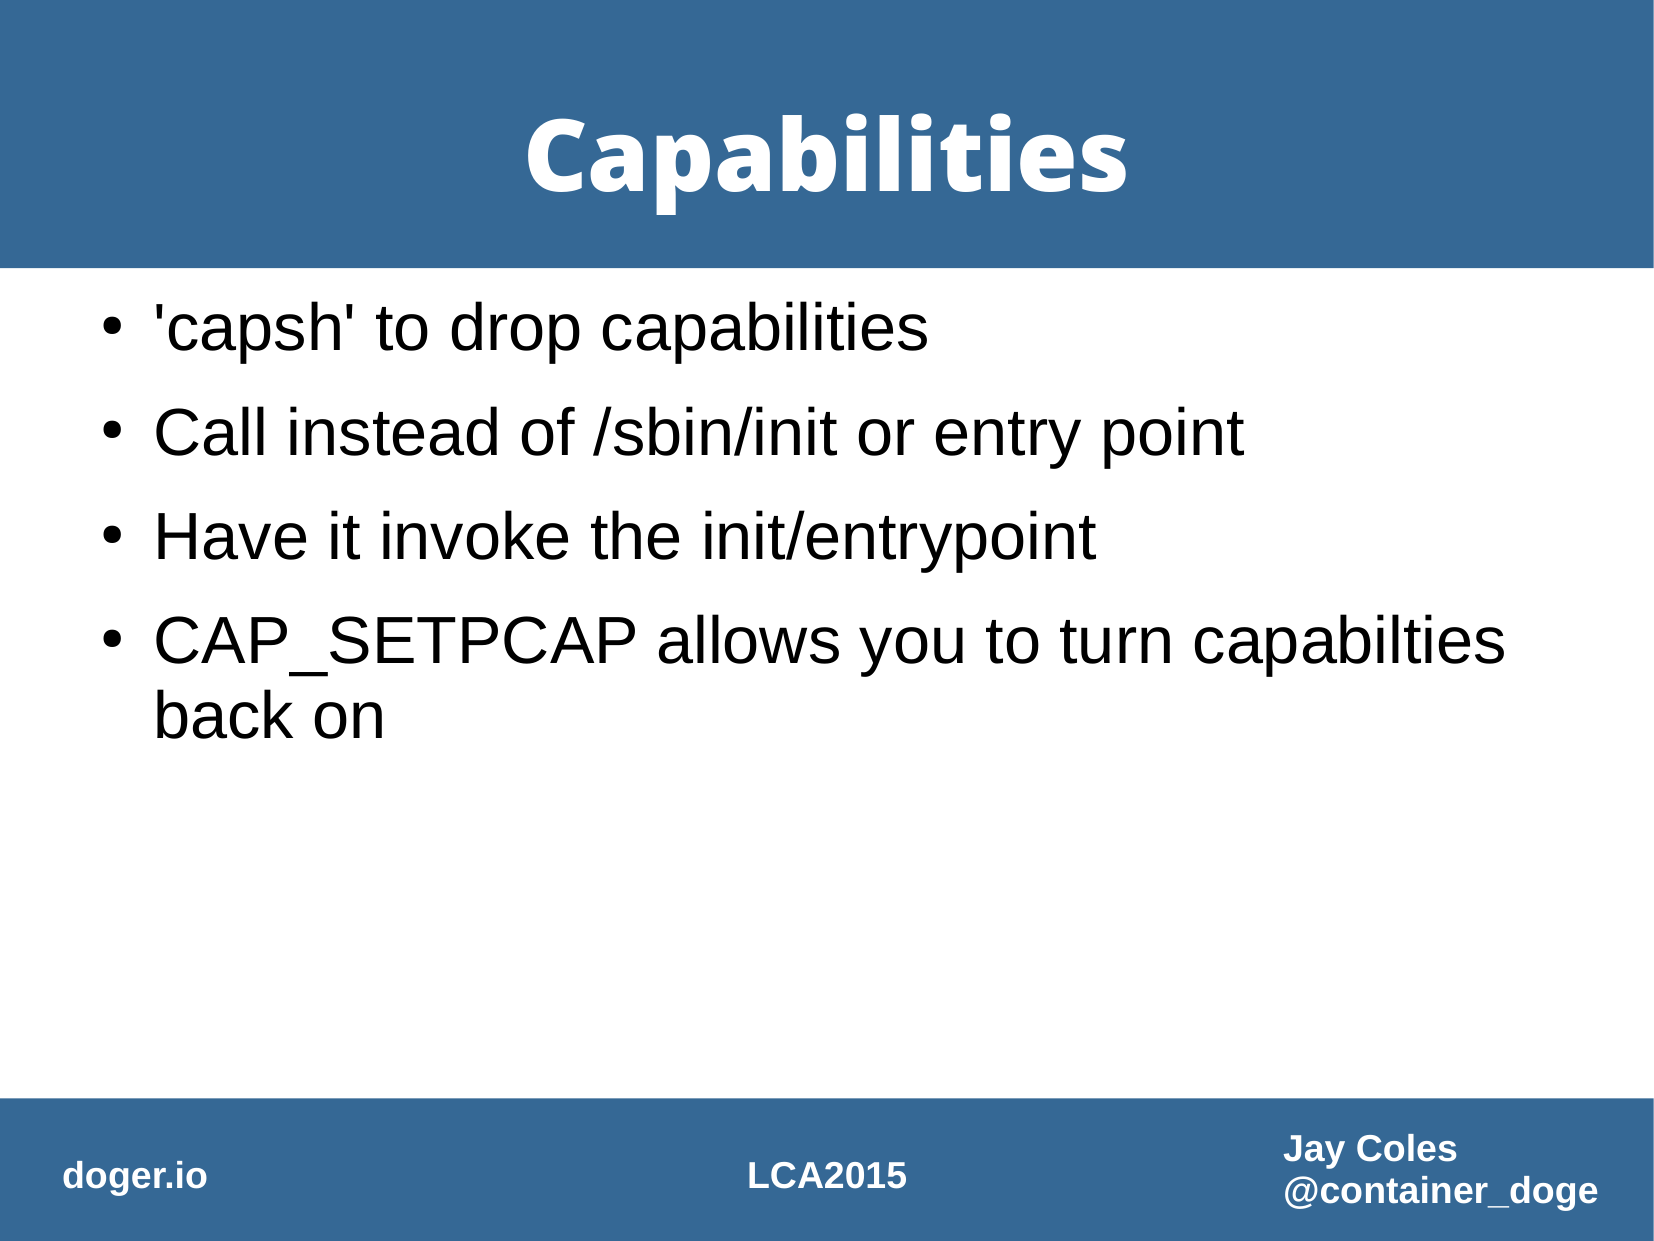

# Capabilities
'capsh' to drop capabilities
Call instead of /sbin/init or entry point
Have it invoke the init/entrypoint
CAP_SETPCAP allows you to turn capabilties back on